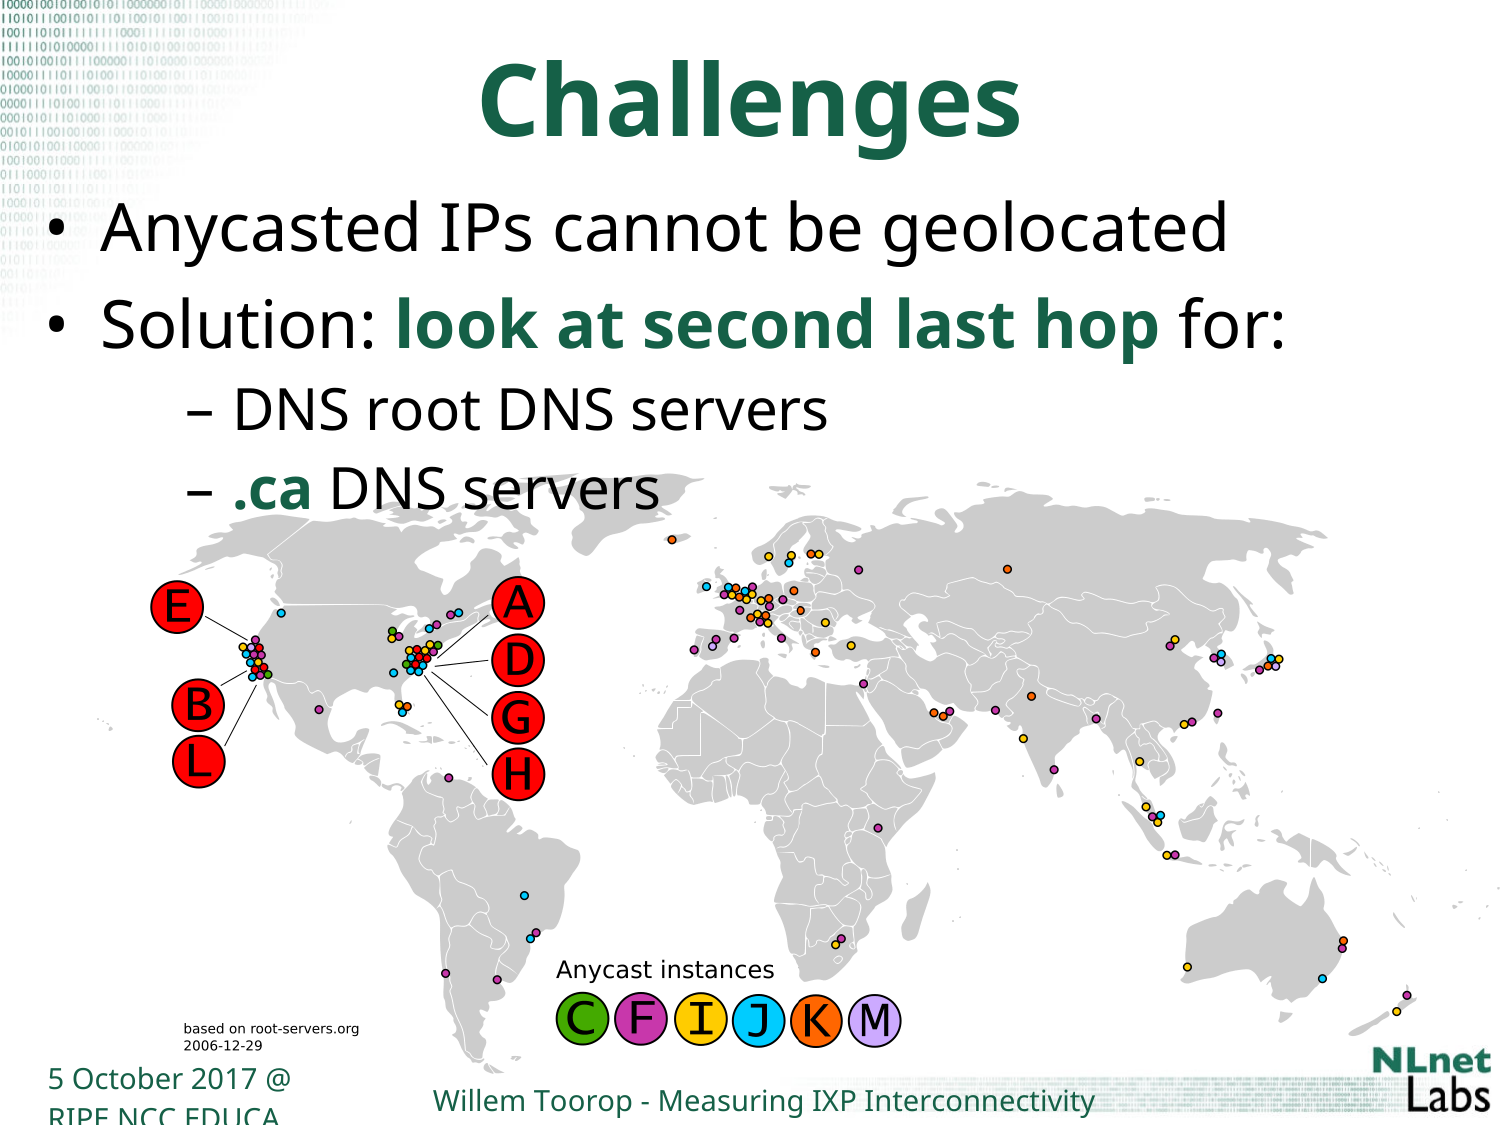

# Challenges
Anycasted IPs cannot be geolocated
Solution: look at second last hop for:
DNS root DNS servers
.ca DNS servers